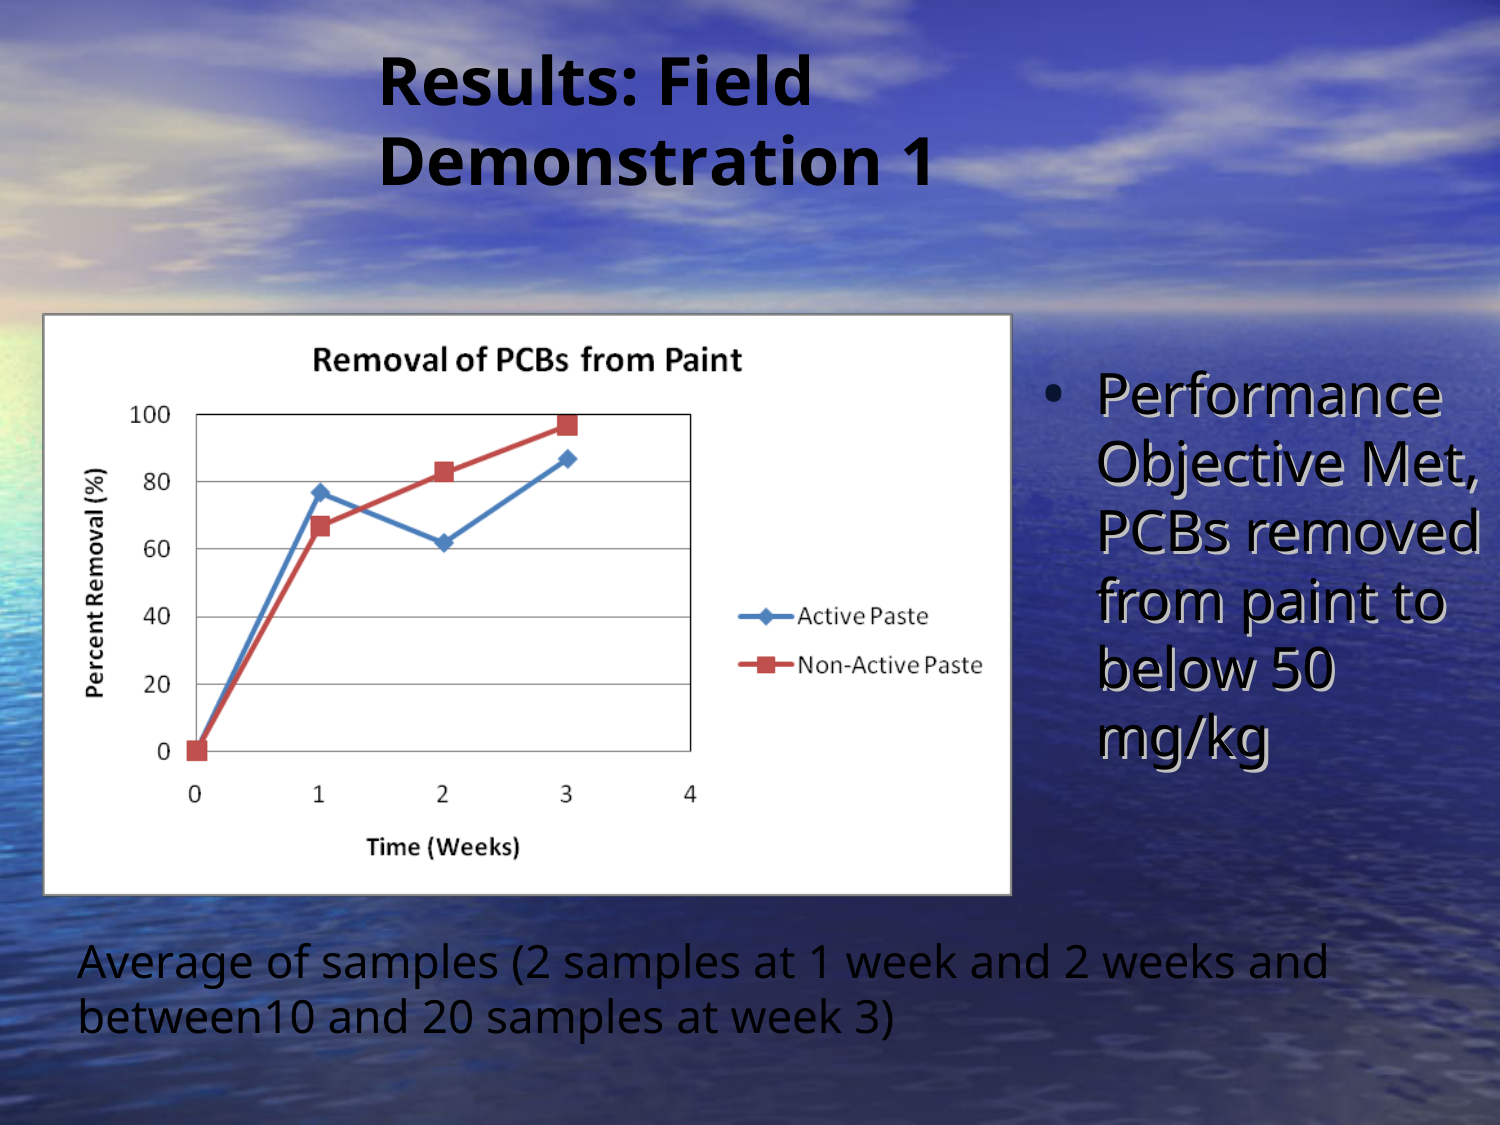

Results: Field Demonstration 1
# Performance Objective Met, PCBs removed from paint to below 50 mg/kg
Average of samples (2 samples at 1 week and 2 weeks and between10 and 20 samples at week 3)